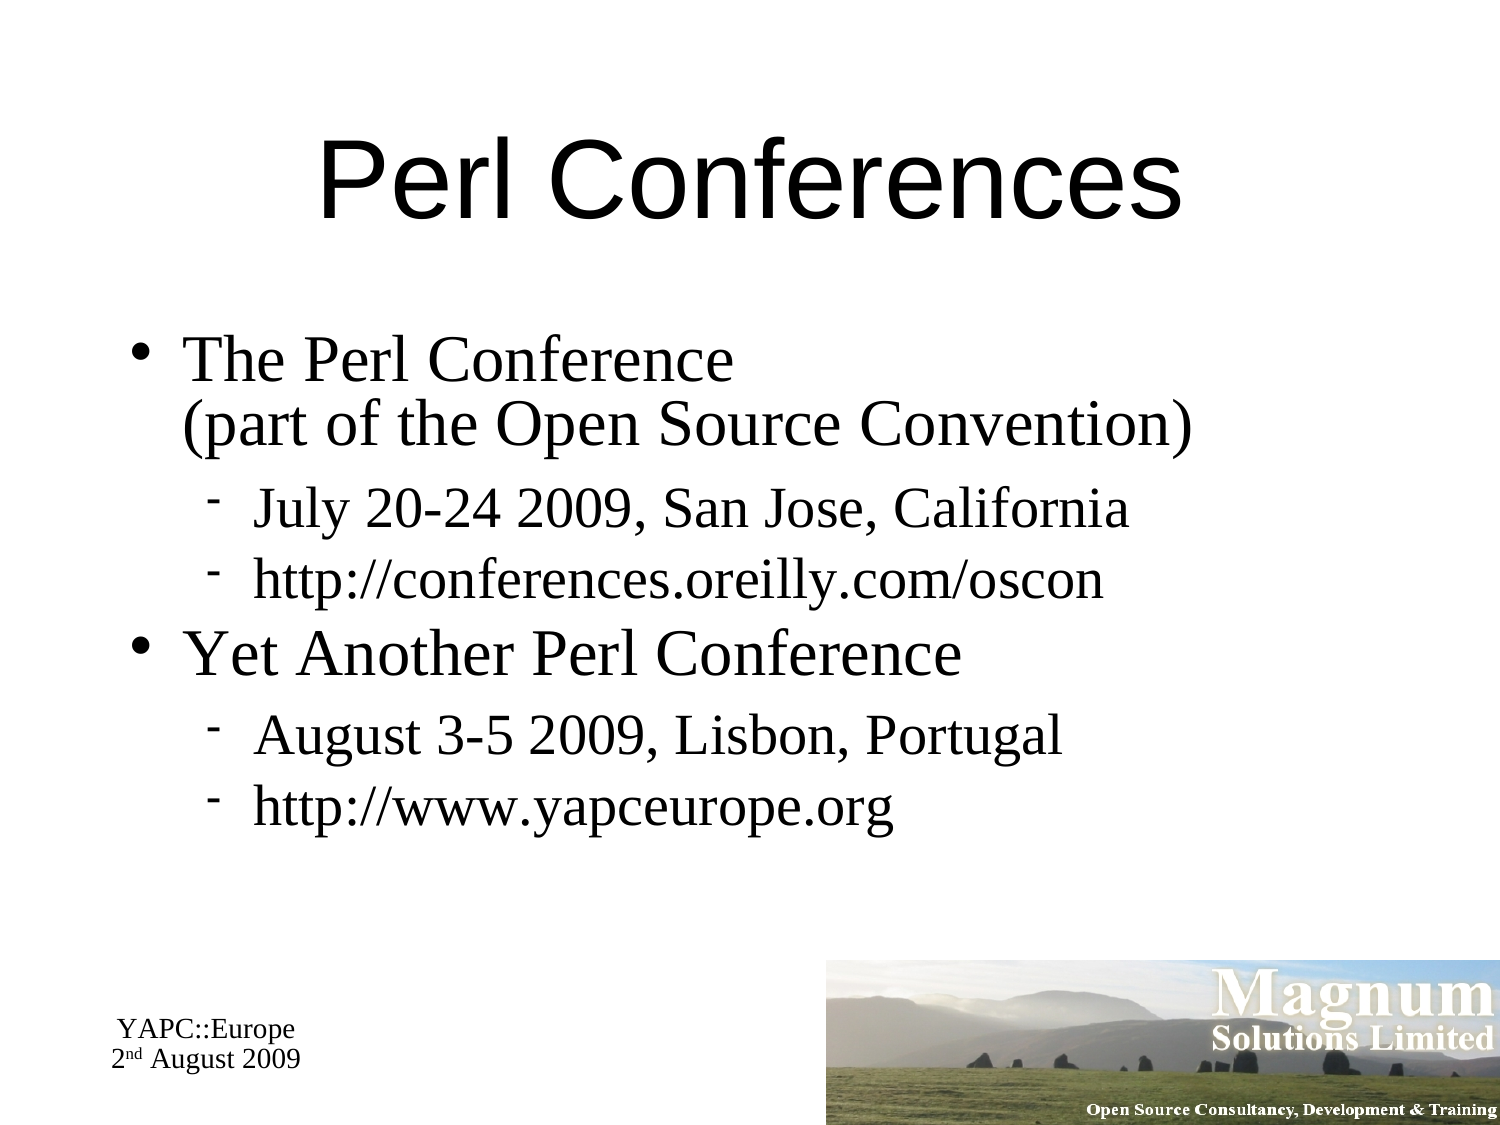

# Perl Conferences
The Perl Conference
(part of the Open Source Convention)‏
July 20-24 2009, San Jose, California
http://conferences.oreilly.com/oscon
Yet Another Perl Conference
August 3-5 2009, Lisbon, Portugal
http://www.yapceurope.org
151